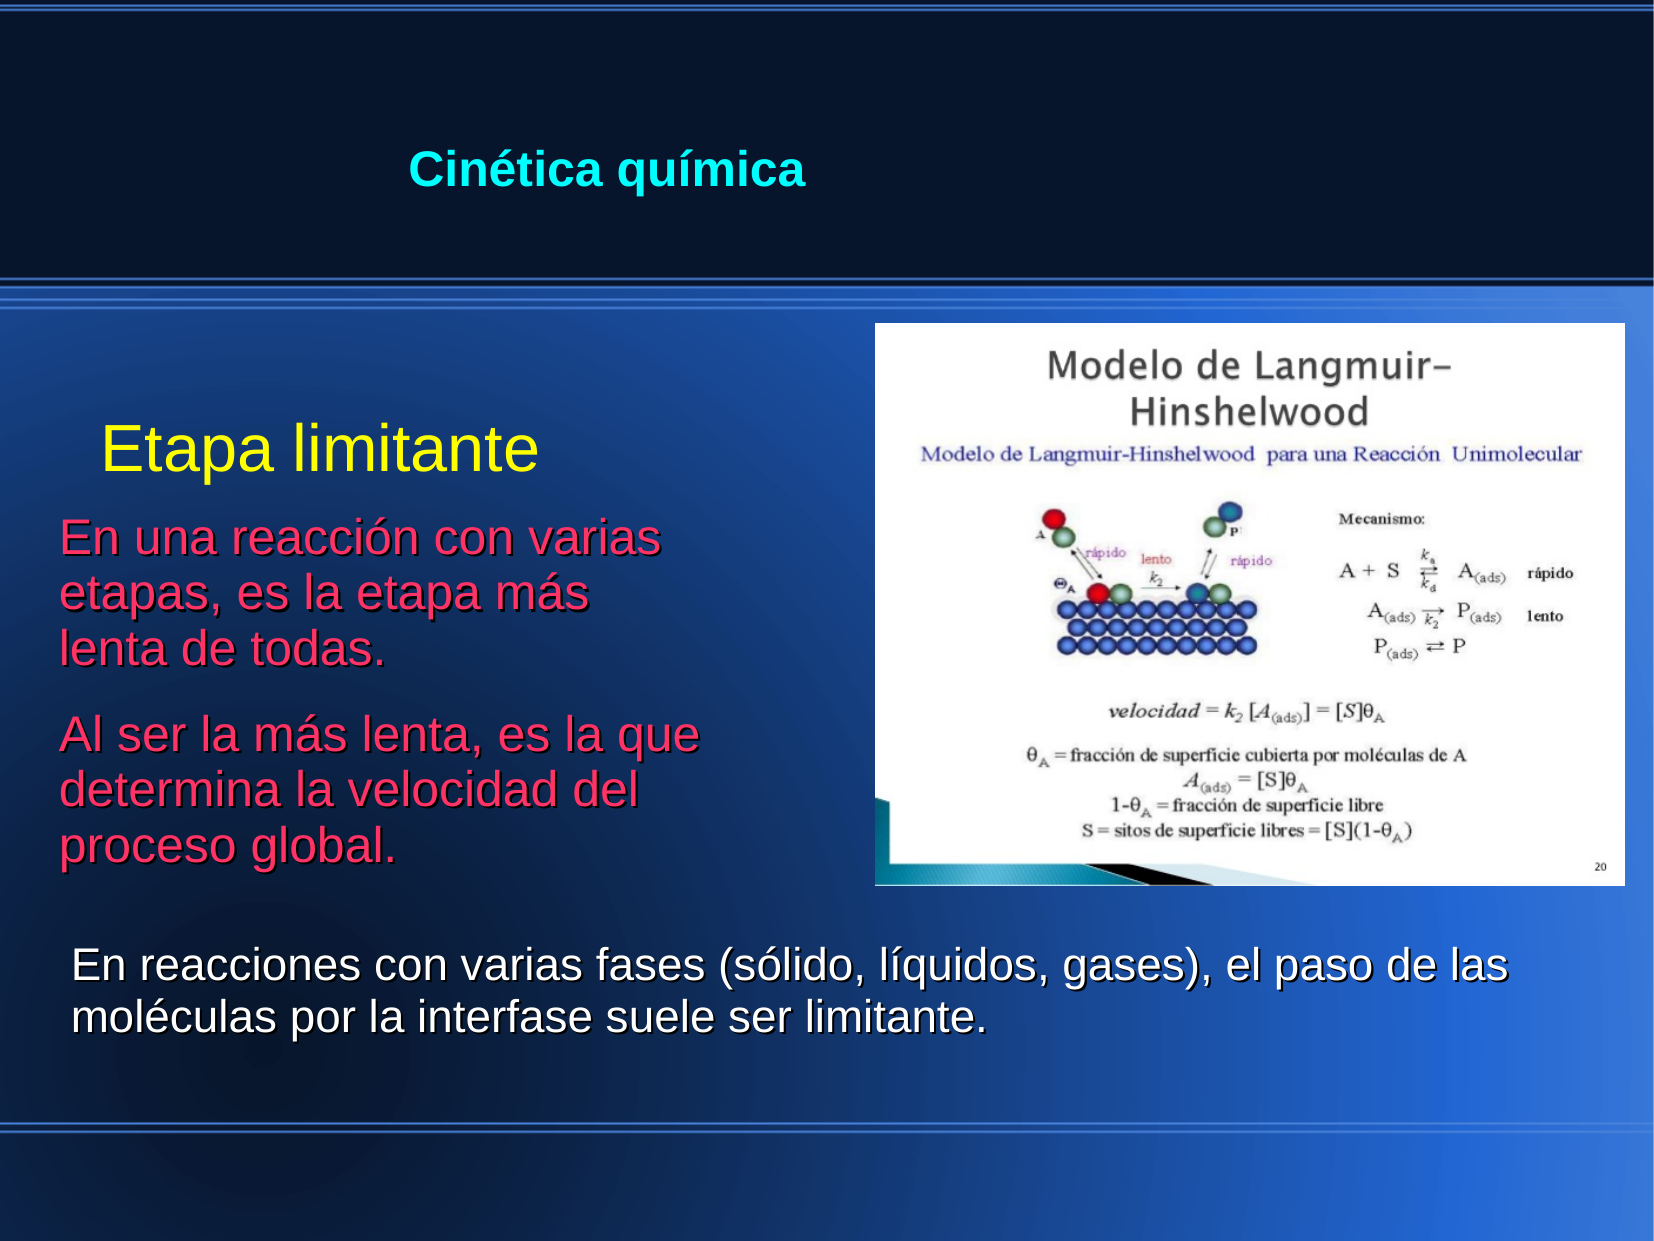

# Cinética química
Etapa limitante
En una reacción con varias etapas, es la etapa más lenta de todas.
Al ser la más lenta, es la que determina la velocidad del proceso global.
En reacciones con varias fases (sólido, líquidos, gases), el paso de las moléculas por la interfase suele ser limitante.